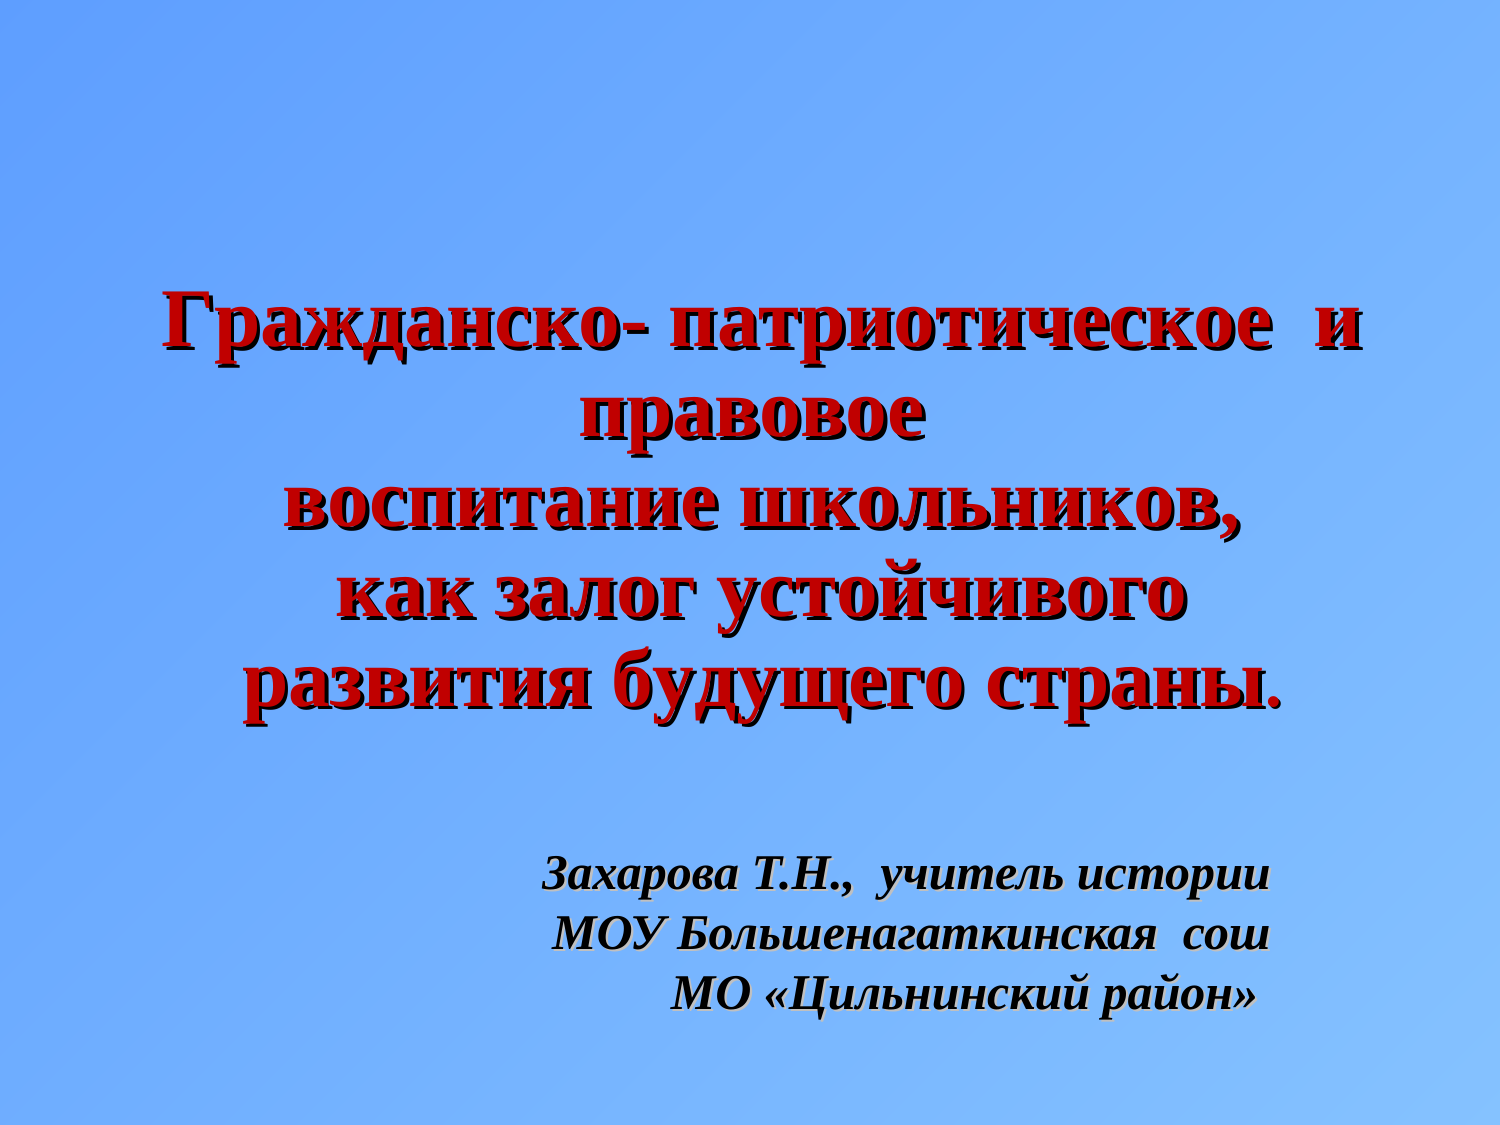

# Гражданско- патриотическое и правовое воспитание школьников, как залог устойчивого развития будущего страны.
Захарова Т.Н., учитель истории
МОУ Большенагаткинская сош
 МО «Цильнинский район»